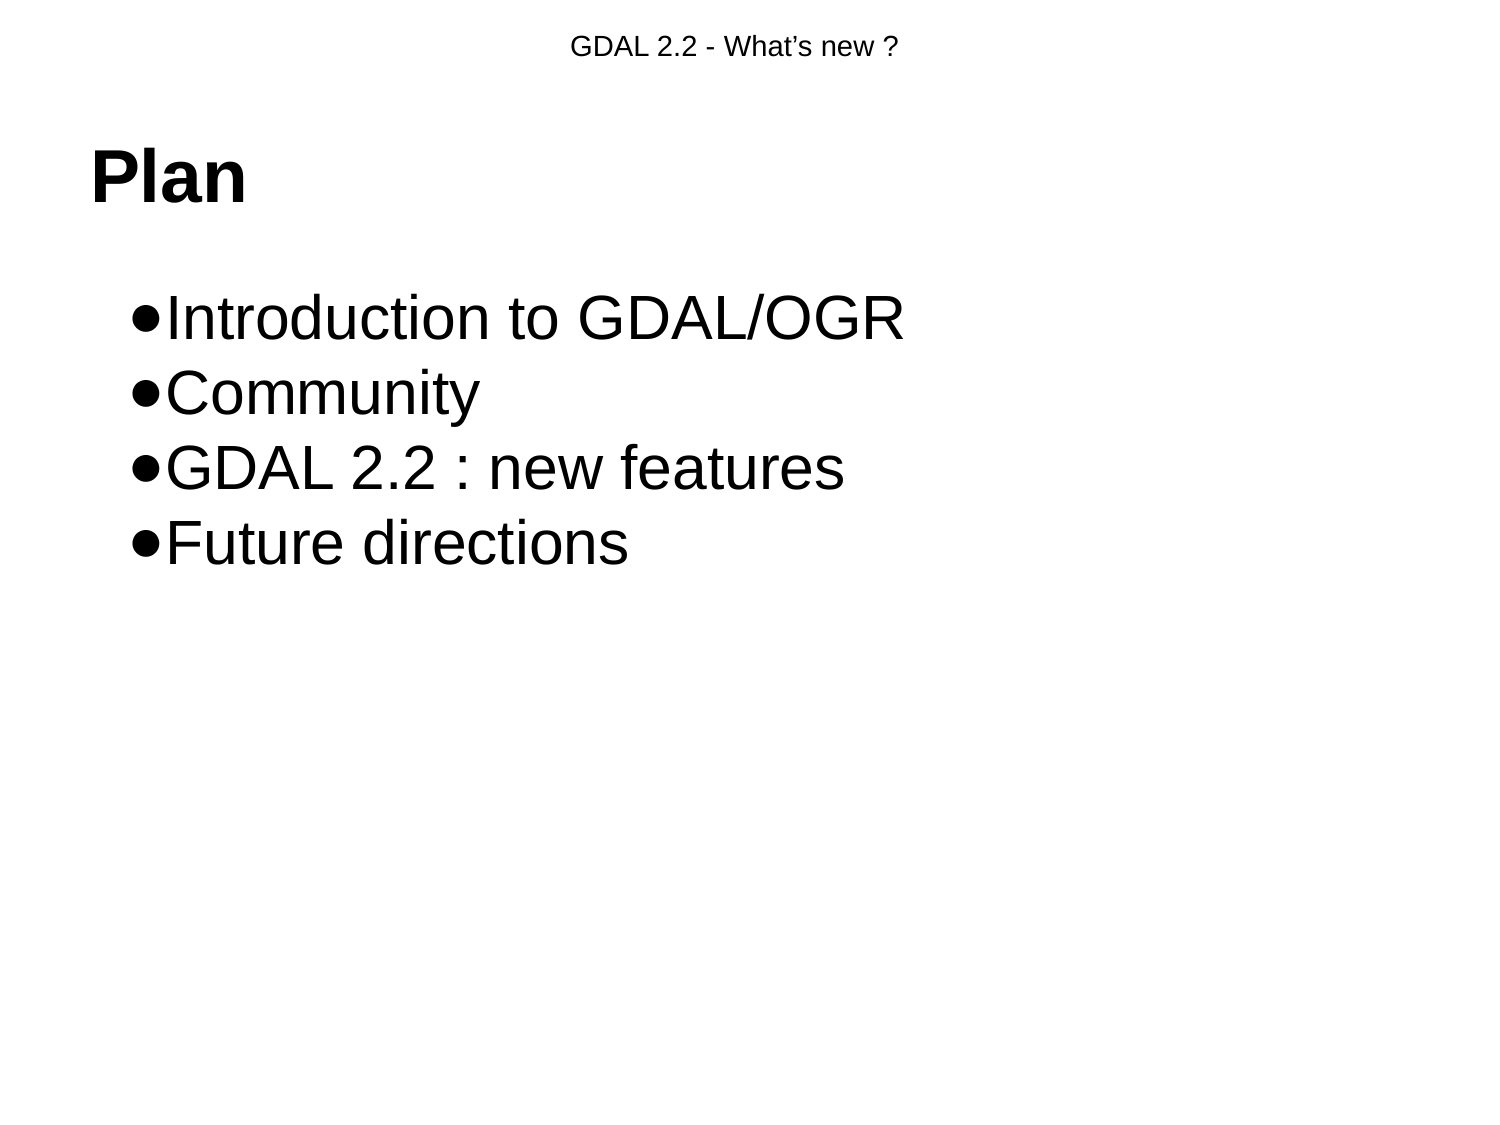

# Plan
Introduction to GDAL/OGR
Community
GDAL 2.2 : new features
Future directions